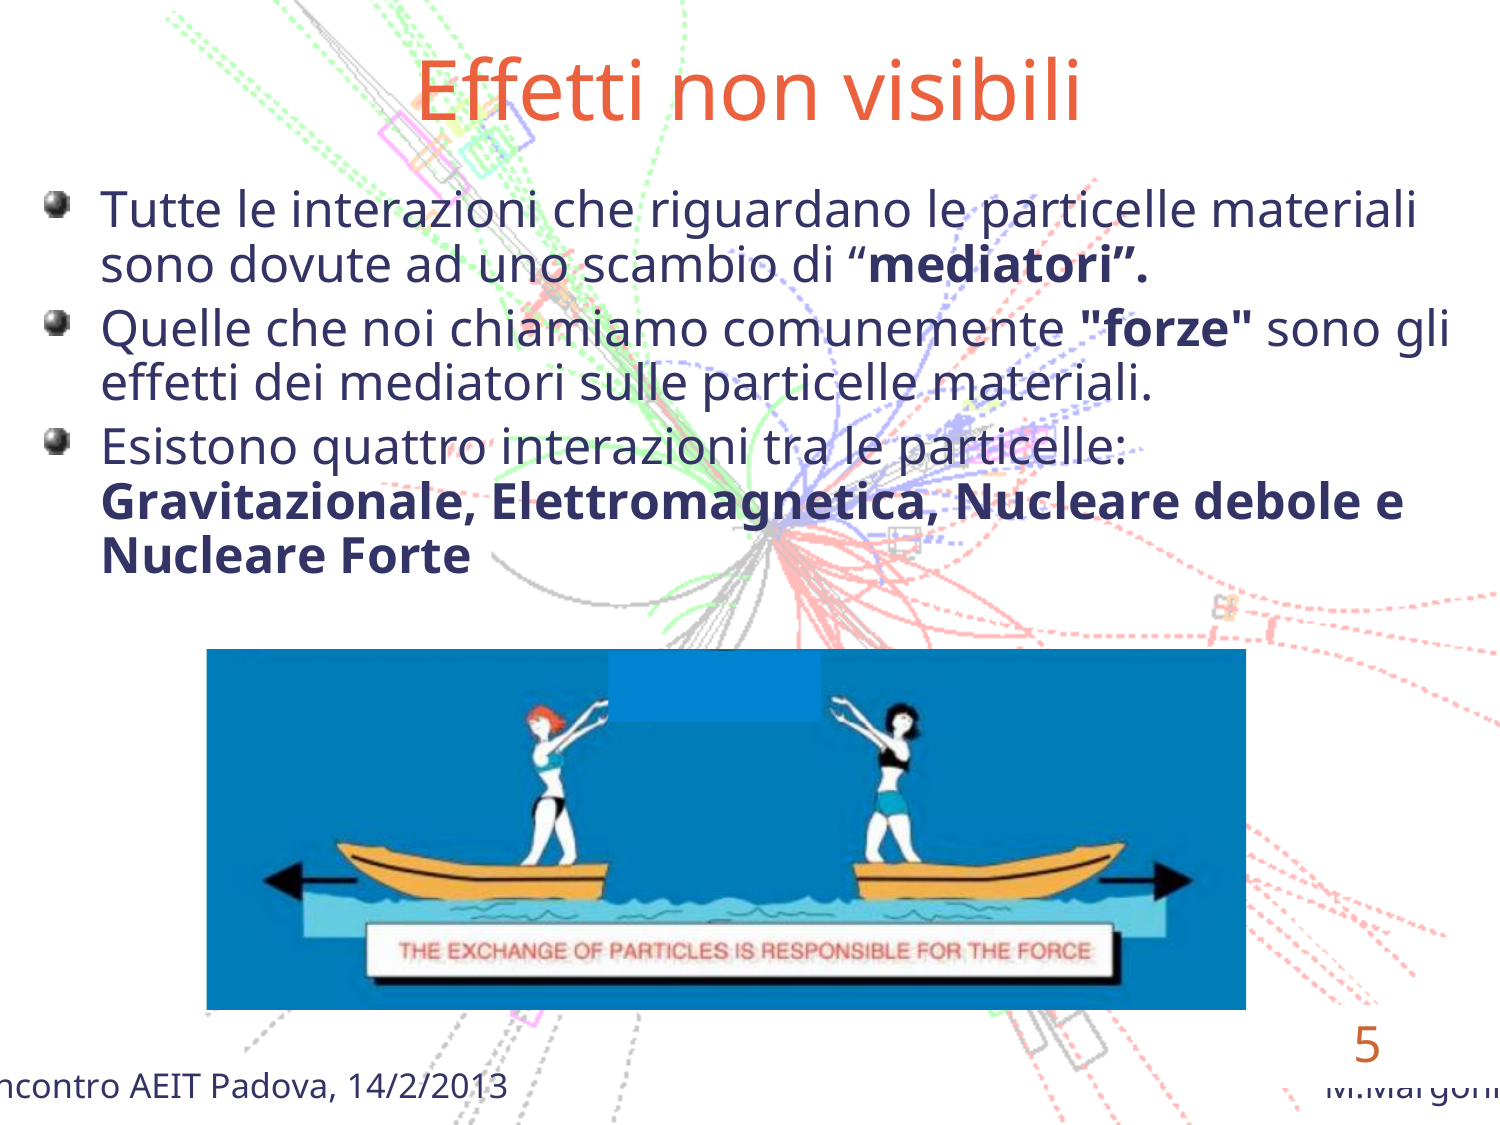

# Effetti non visibili
Tutte le interazioni che riguardano le particelle materiali sono dovute ad uno scambio di “mediatori”.
Quelle che noi chiamiamo comunemente "forze" sono gli effetti dei mediatori sulle particelle materiali.
Esistono quattro interazioni tra le particelle: Gravitazionale, Elettromagnetica, Nucleare debole e Nucleare Forte